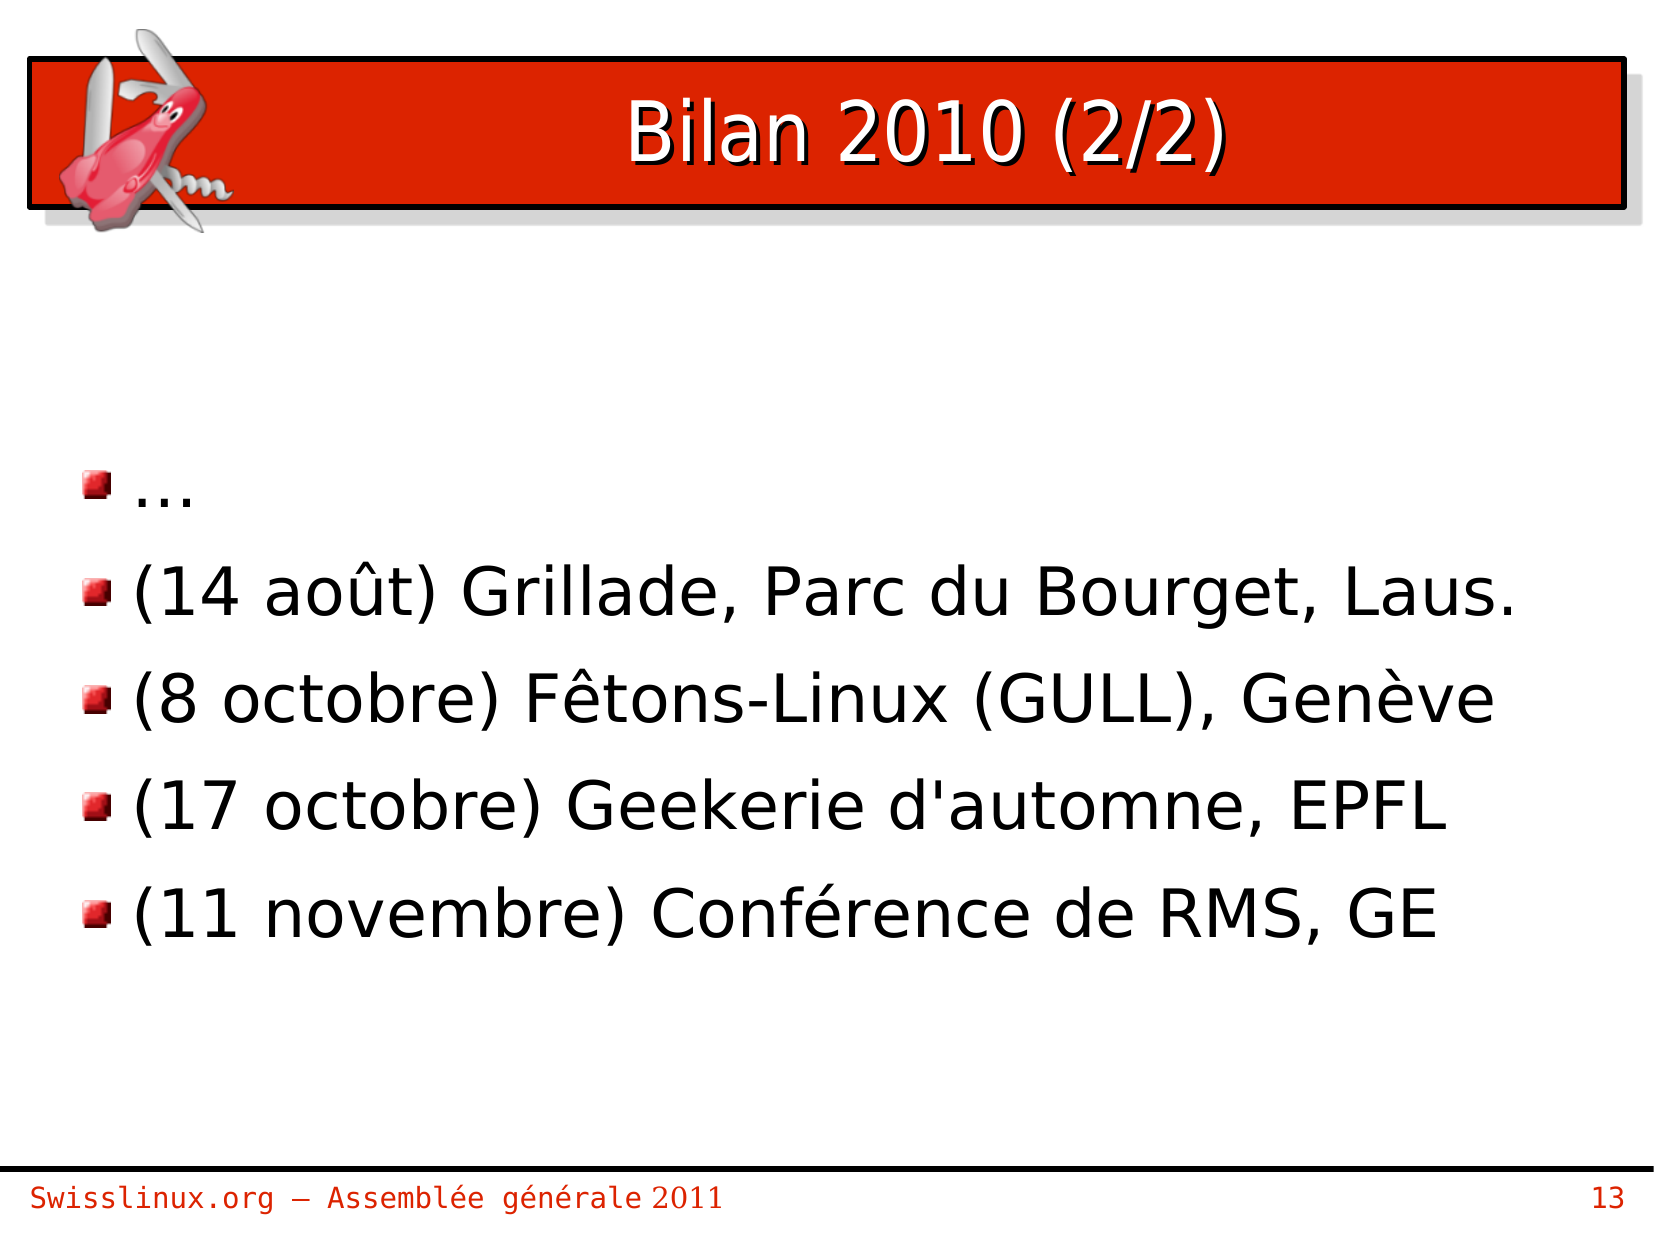

# Bilan 2010 (2/2)
 …
 (14 août) Grillade, Parc du Bourget, Laus.
 (8 octobre) Fêtons-Linux (GULL), Genève
 (17 octobre) Geekerie d'automne, EPFL
 (11 novembre) Conférence de RMS, GE
26 Janvier 2007
13